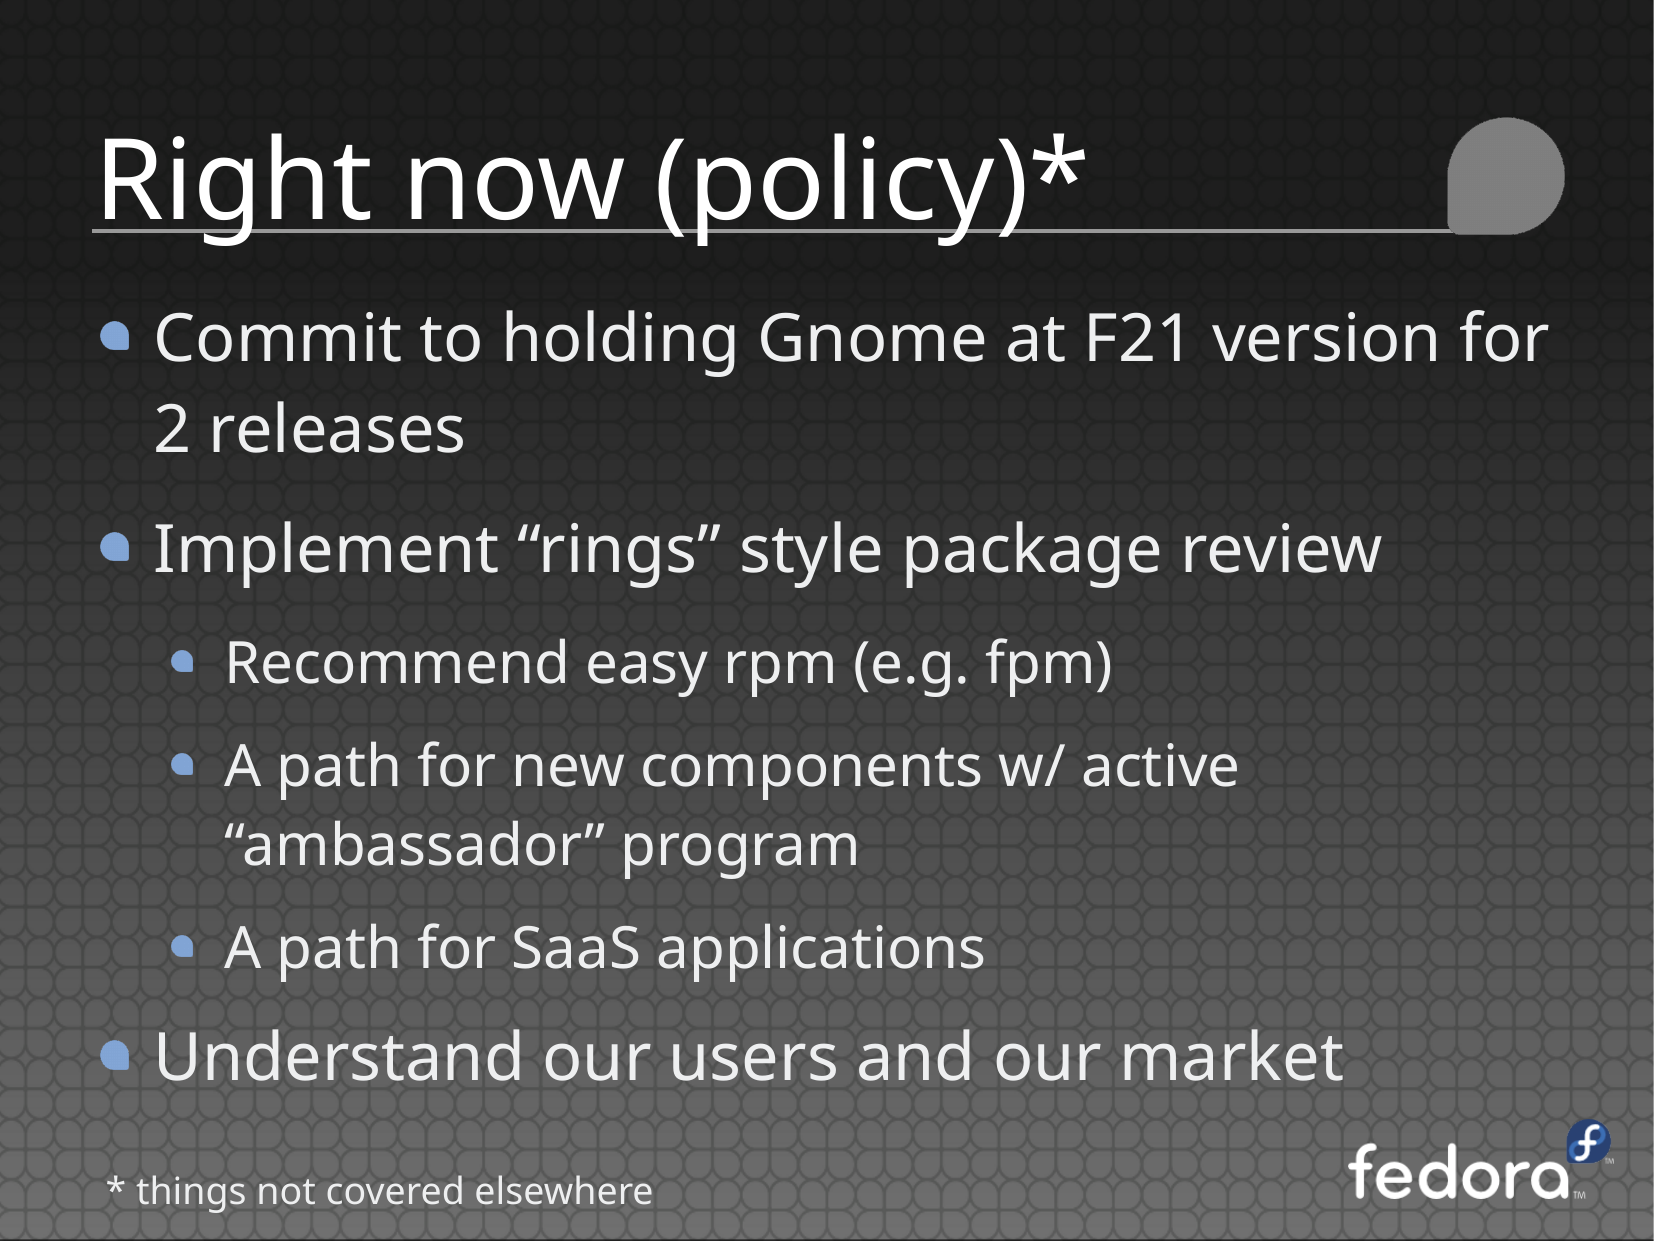

Right now (policy)*
# Commit to holding Gnome at F21 version for 2 releases
Implement “rings” style package review
Recommend easy rpm (e.g. fpm)
A path for new components w/ active “ambassador” program
A path for SaaS applications
Understand our users and our market
* things not covered elsewhere